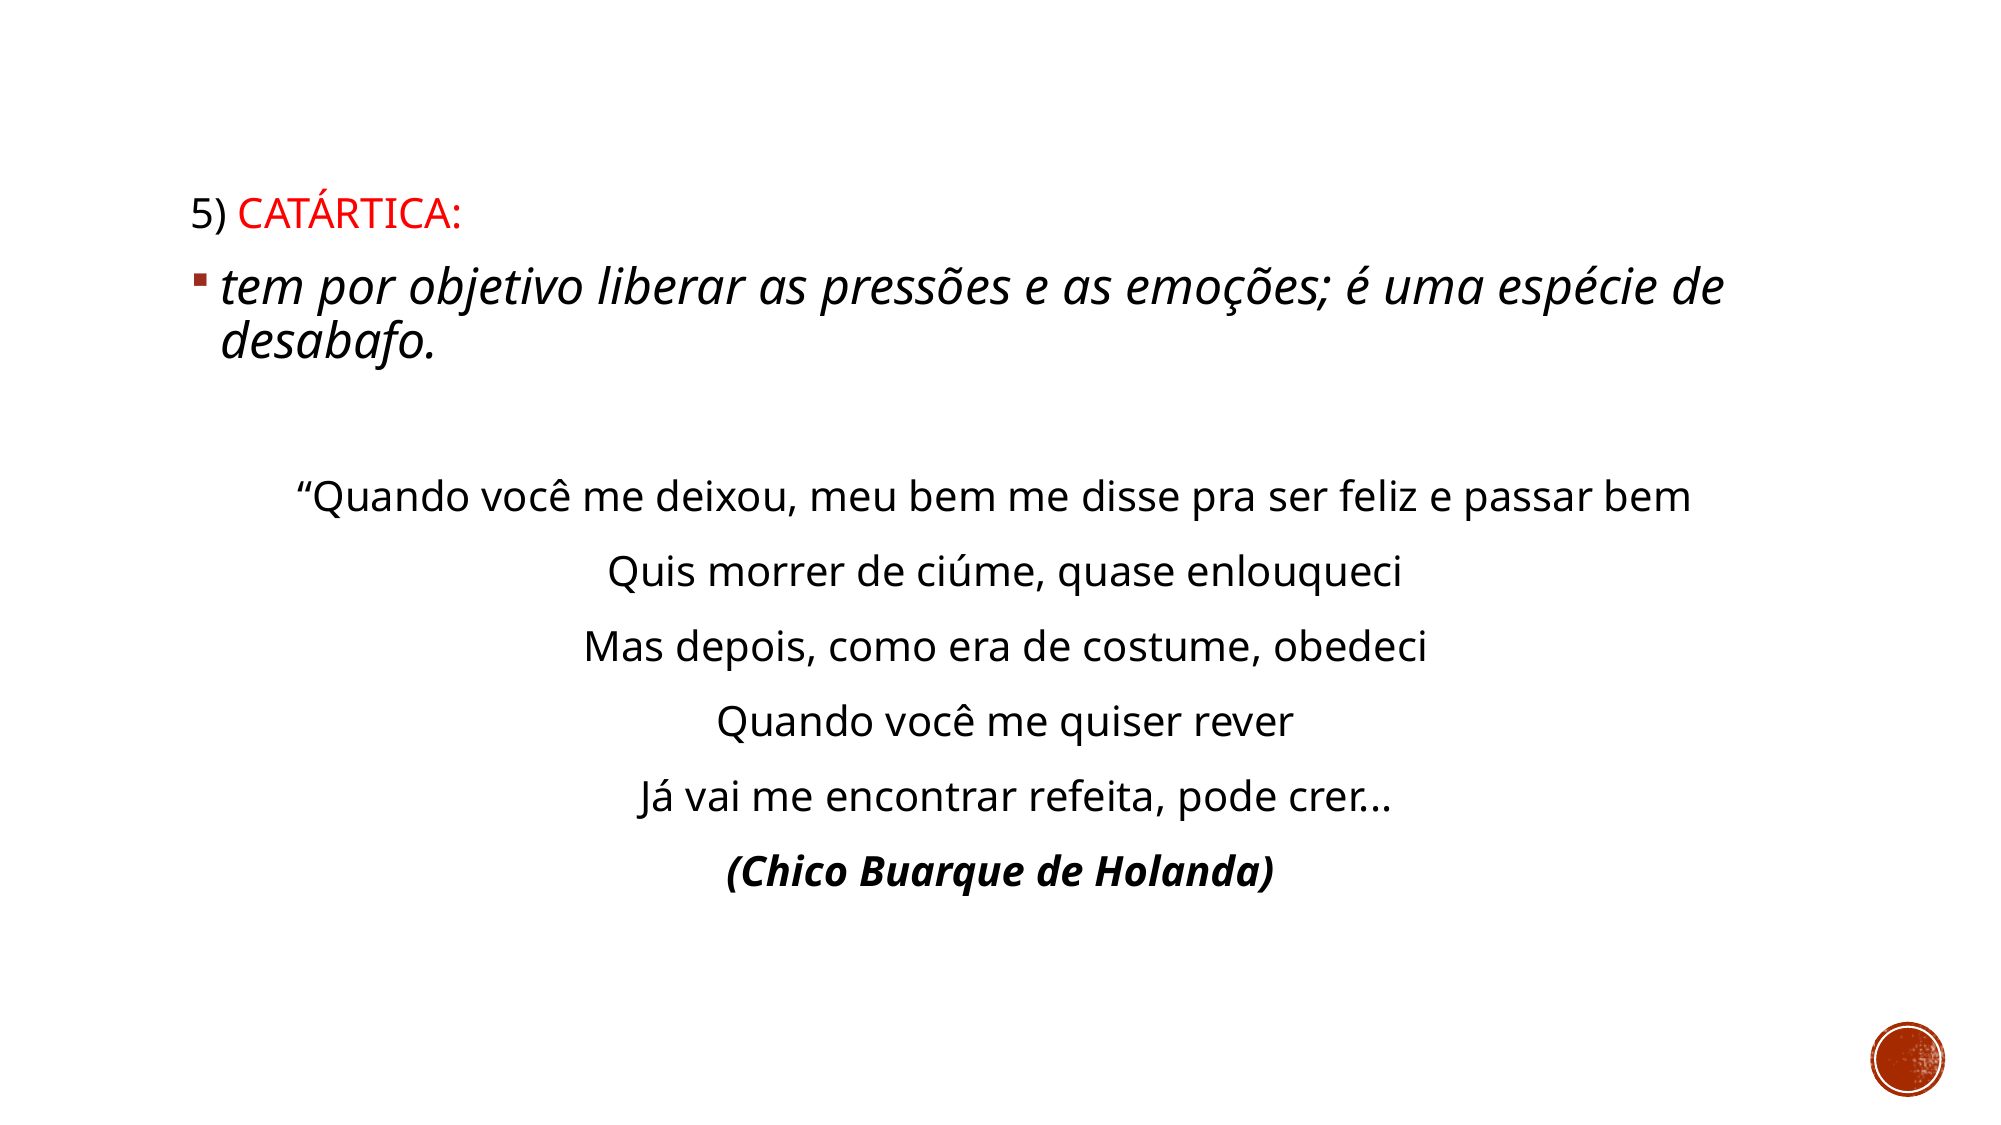

# 5) CATÁRTICA:
tem por objetivo liberar as pressões e as emoções; é uma espécie de desabafo.
“Quando você me deixou, meu bem me disse pra ser feliz e passar bem
 Quis morrer de ciúme, quase enlouqueci
 Mas depois, como era de costume, obedeci
 Quando você me quiser rever
 Já vai me encontrar refeita, pode crer...
(Chico Buarque de Holanda)